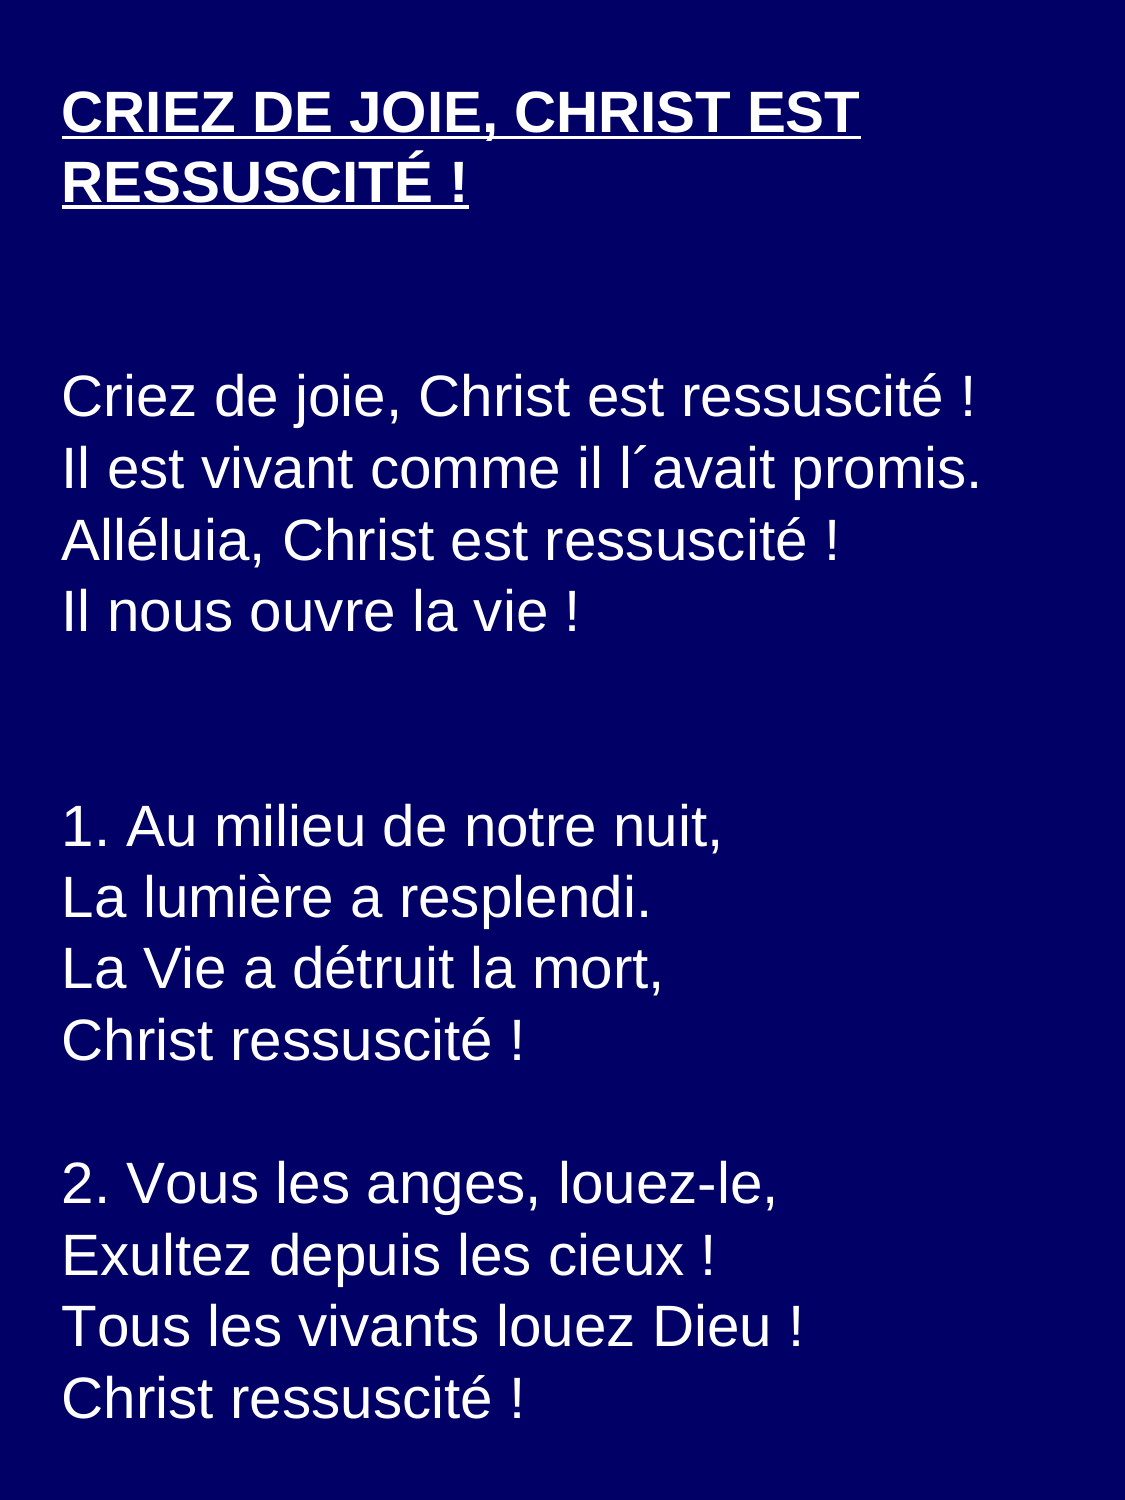

CRIEZ DE JOIE, CHRIST EST RESSUSCITÉ !
Criez de joie, Christ est ressuscité !
Il est vivant comme il l´avait promis.
Alléluia, Christ est ressuscité !
Il nous ouvre la vie !
1. Au milieu de notre nuit,
La lumière a resplendi.
La Vie a détruit la mort,
Christ ressuscité !
2. Vous les anges, louez-le,
Exultez depuis les cieux !
Tous les vivants louez Dieu !
Christ ressuscité !